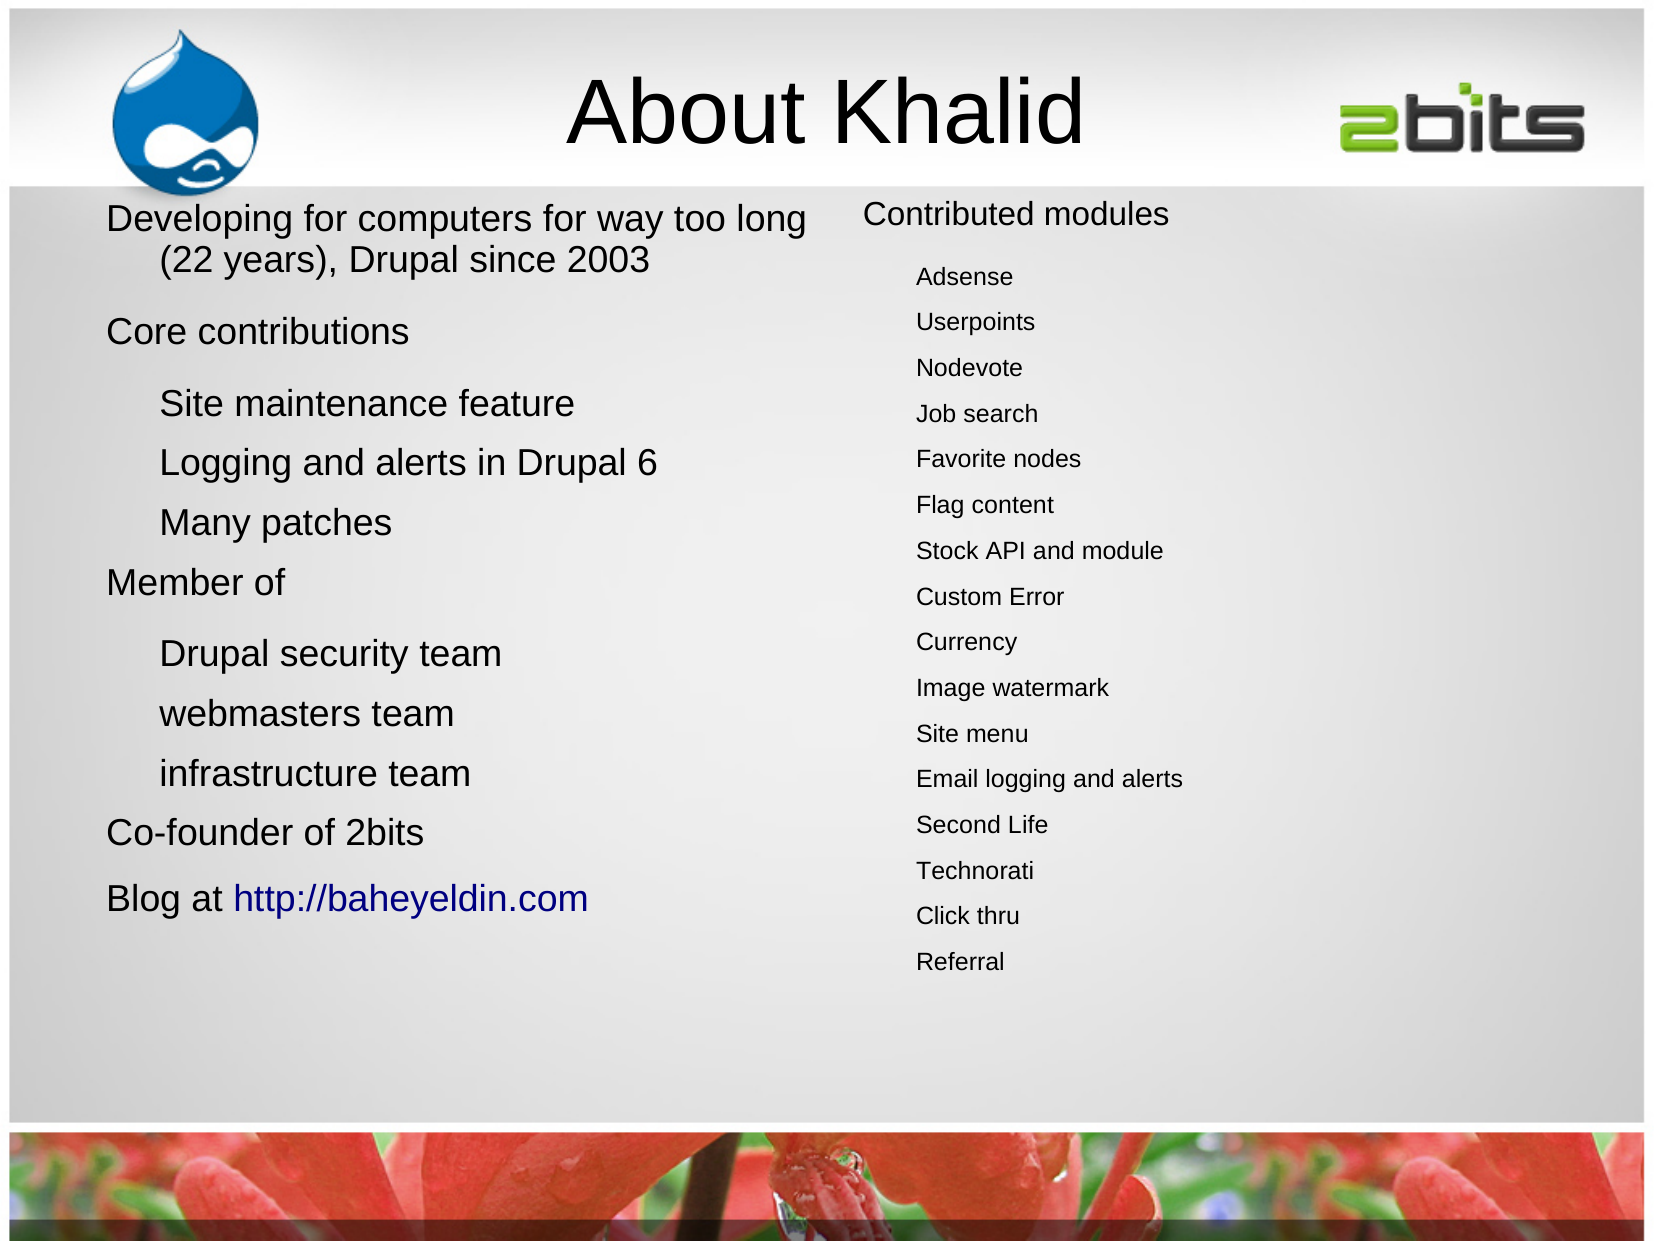

# About Khalid
Contributed modules
Adsense
Userpoints
Nodevote
Job search
Favorite nodes
Flag content
Stock API and module
Custom Error
Currency
Image watermark
Site menu
Email logging and alerts
Second Life
Technorati
Click thru
Referral
Developing for computers for way too long (22 years), Drupal since 2003
Core contributions
Site maintenance feature
Logging and alerts in Drupal 6
Many patches
Member of
Drupal security team
webmasters team
infrastructure team
Co-founder of 2bits
Blog at http://baheyeldin.com